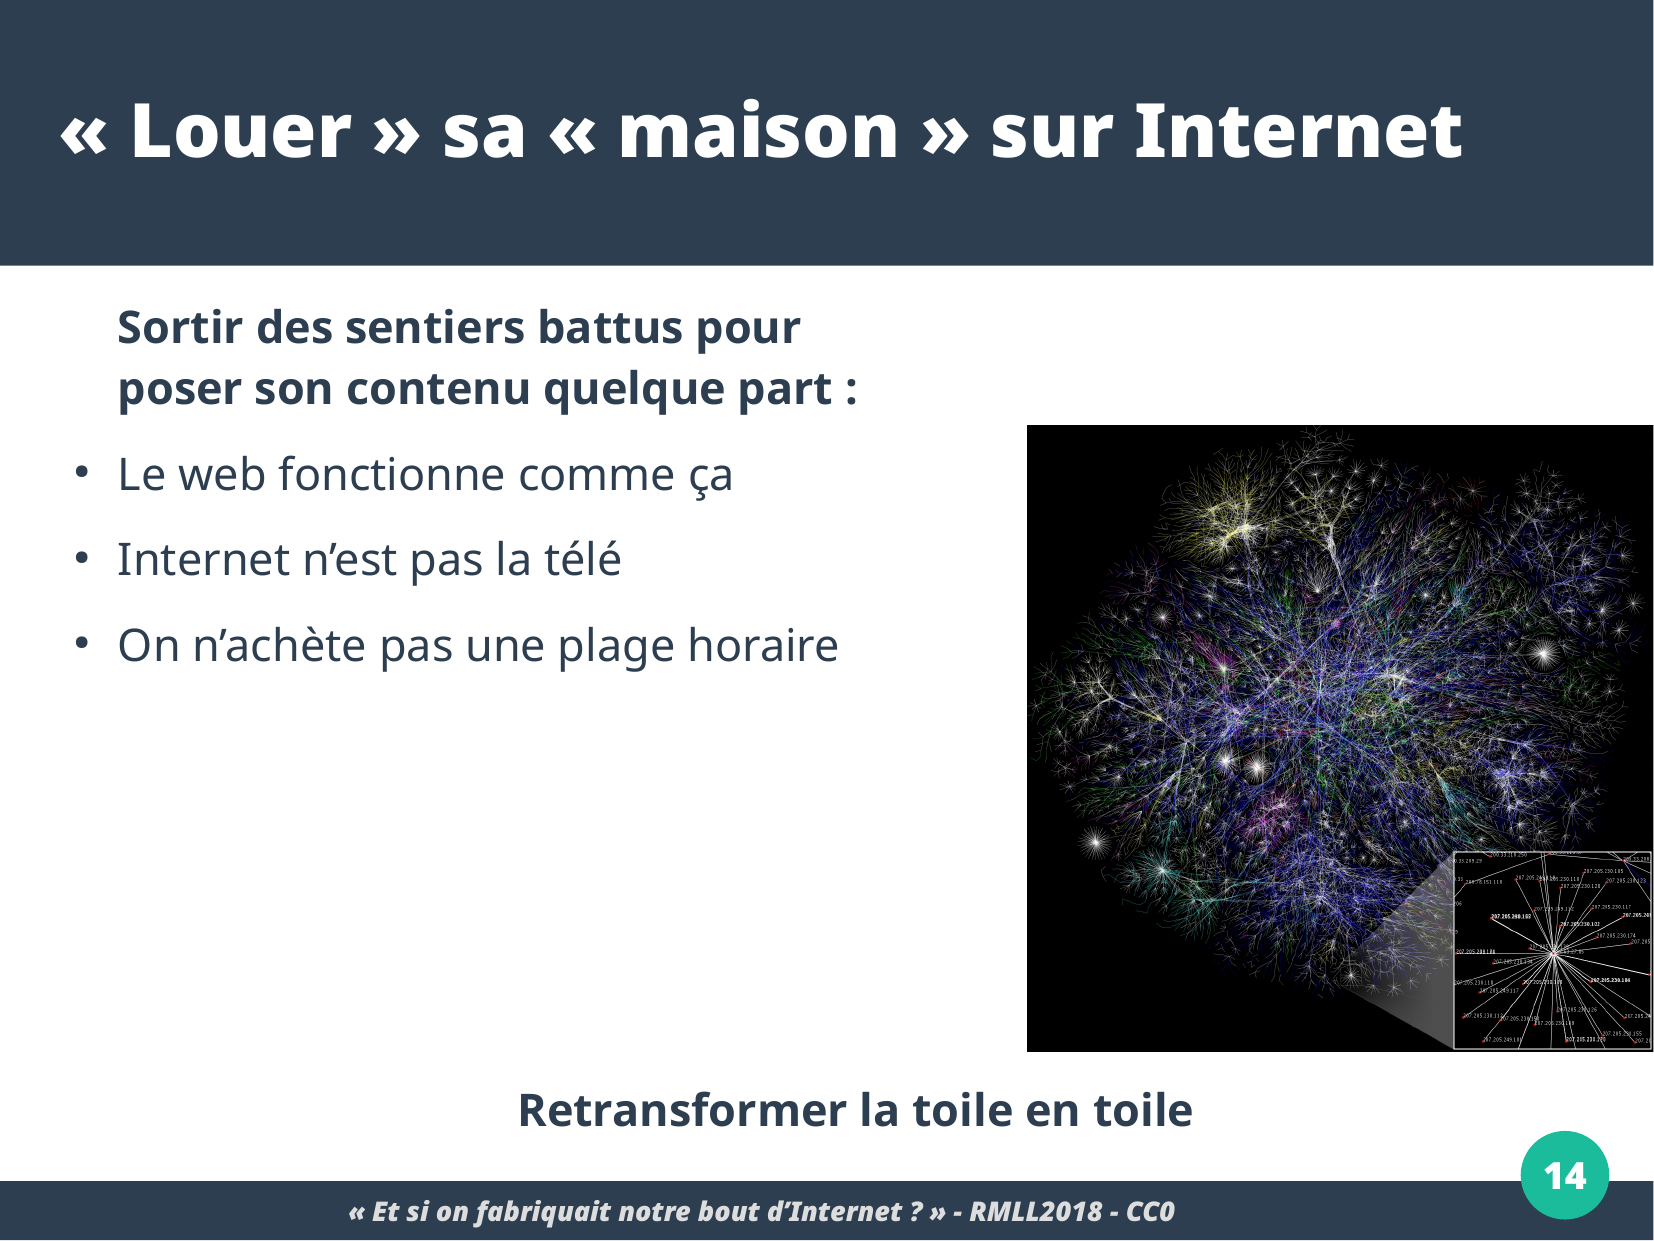

# « Louer » sa « maison » sur Internet
Sortir des sentiers battus pour
poser son contenu quelque part :
Le web fonctionne comme ça
Internet n’est pas la télé
On n’achète pas une plage horaire
Retransformer la toile en toile
14
« Et si on fabriquait notre bout d’Internet ? » - RMLL2018 - CC0